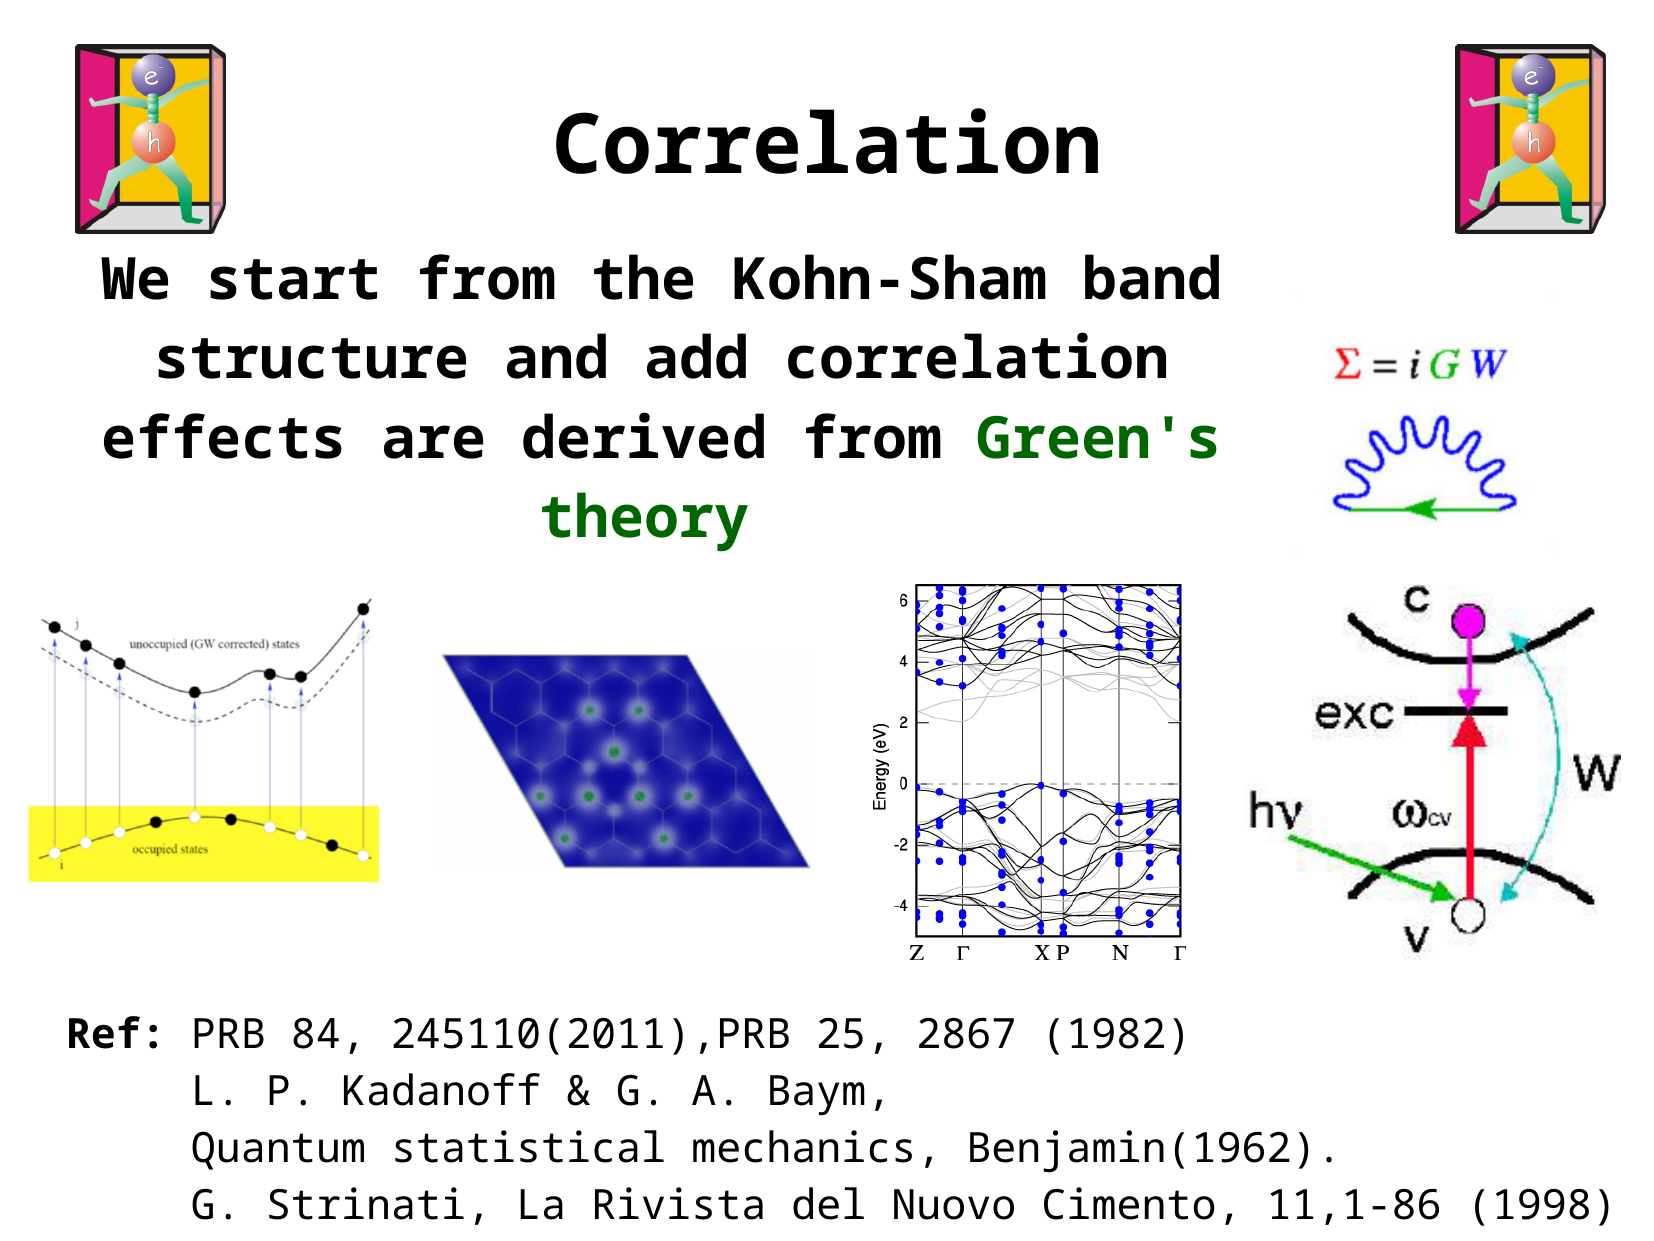

# Correlation
We start from the Kohn-Sham band structure and add correlation effects are derived from Green's theory
Ref: PRB 84, 245110(2011),PRB 25, 2867 (1982)
 L. P. Kadanoff & G. A. Baym,
 Quantum statistical mechanics, Benjamin(1962).
 G. Strinati, La Rivista del Nuovo Cimento, 11,1-86 (1998)